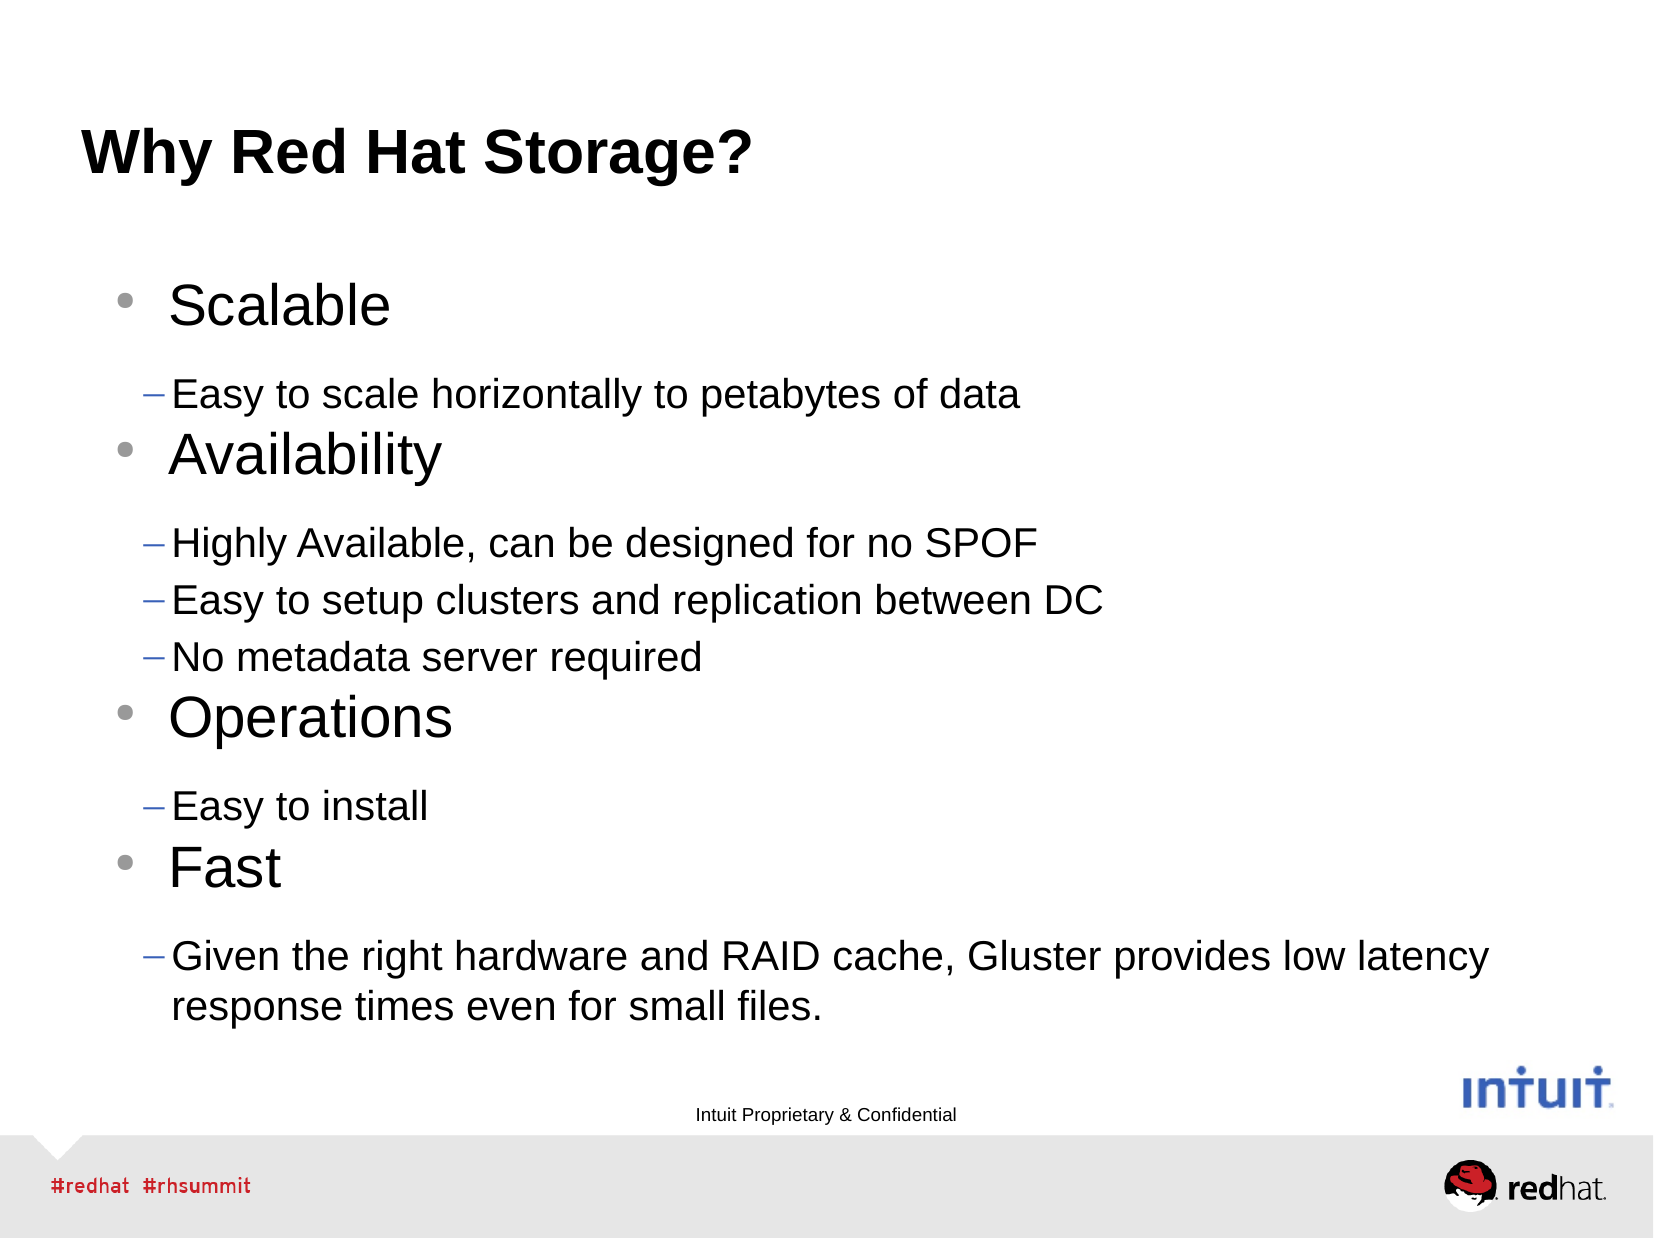

# Why Red Hat Storage?
Scalable
Easy to scale horizontally to petabytes of data
Availability
Highly Available, can be designed for no SPOF
Easy to setup clusters and replication between DC
No metadata server required
Operations
Easy to install
Fast
Given the right hardware and RAID cache, Gluster provides low latency response times even for small files.